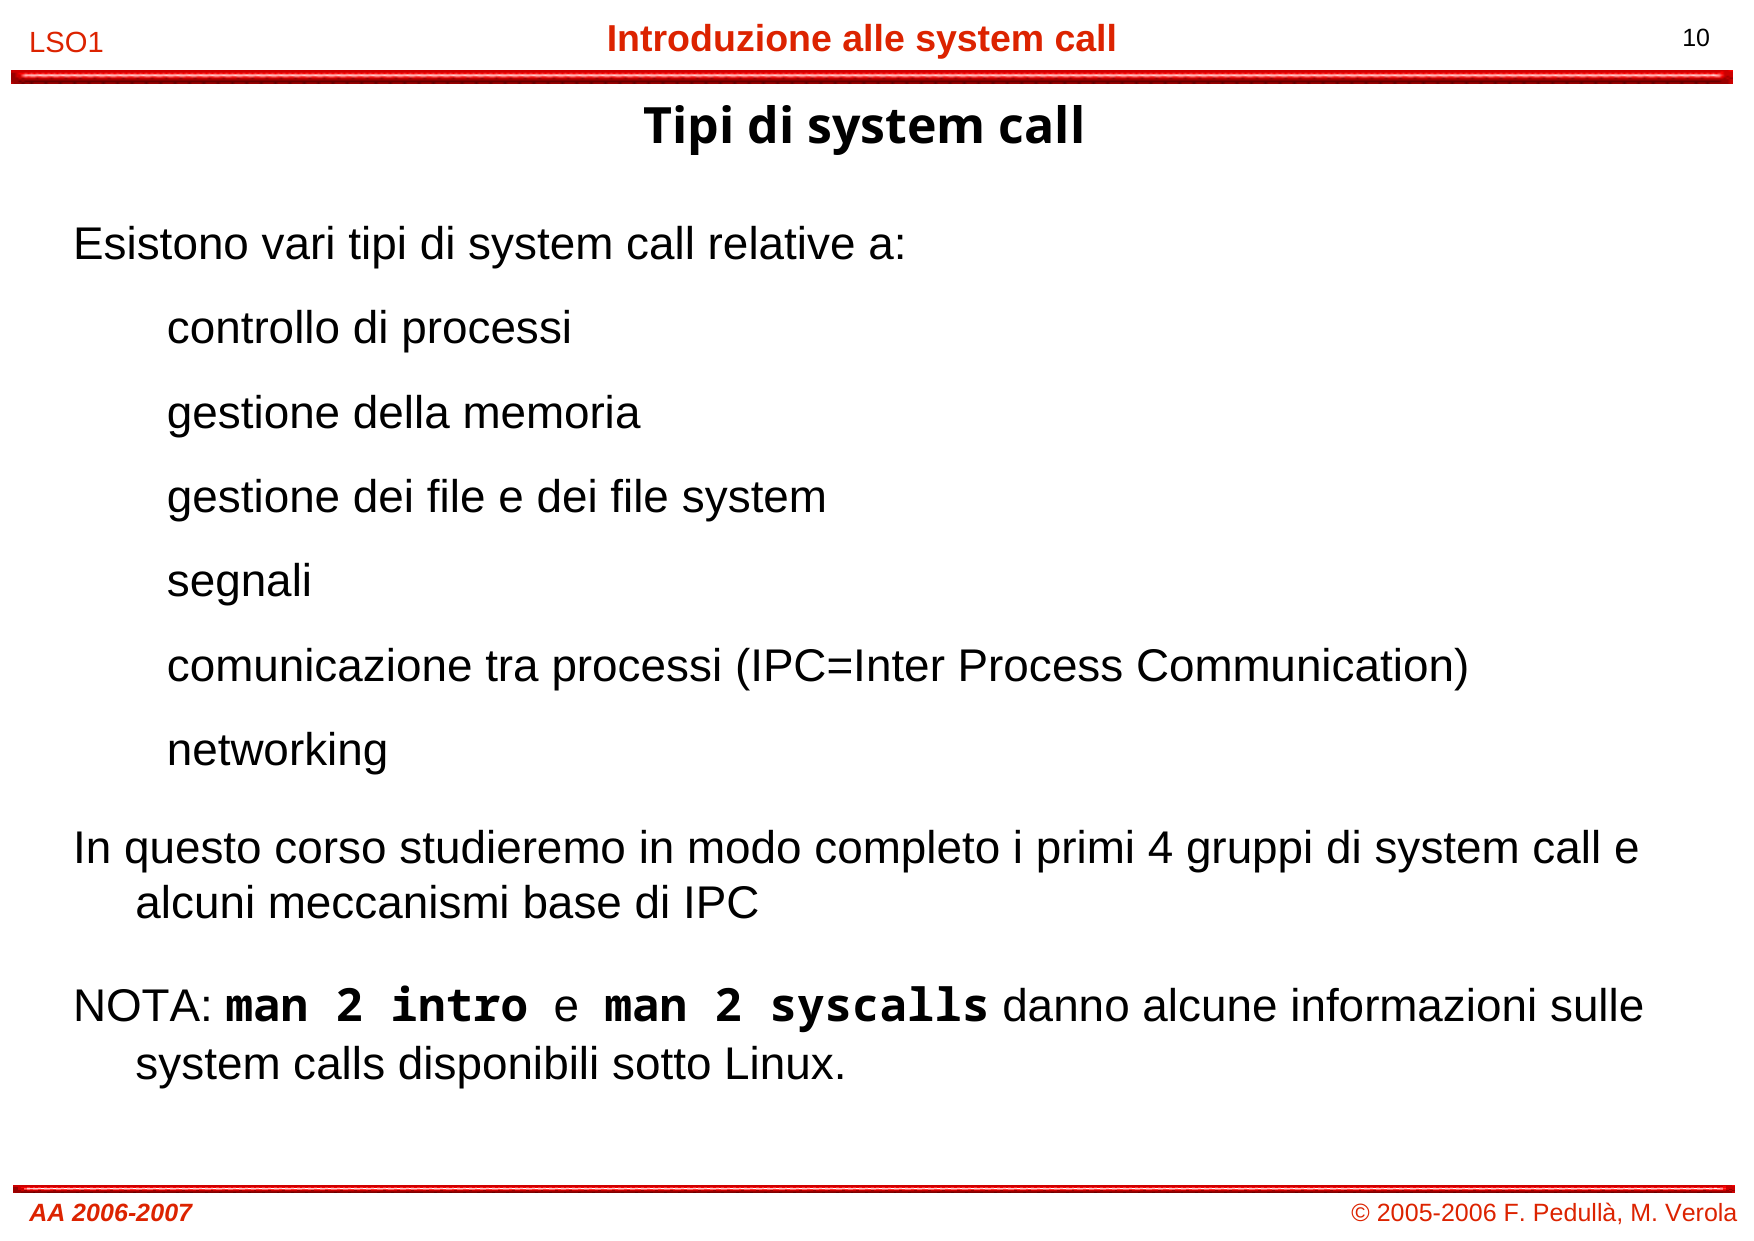

Tipi di system call
# Esistono vari tipi di system call relative a:
controllo di processi
gestione della memoria
gestione dei file e dei file system
segnali
comunicazione tra processi (IPC=Inter Process Communication)
networking
In questo corso studieremo in modo completo i primi 4 gruppi di system call e alcuni meccanismi base di IPC
NOTA: man 2 intro e man 2 syscalls danno alcune informazioni sulle system calls disponibili sotto Linux.